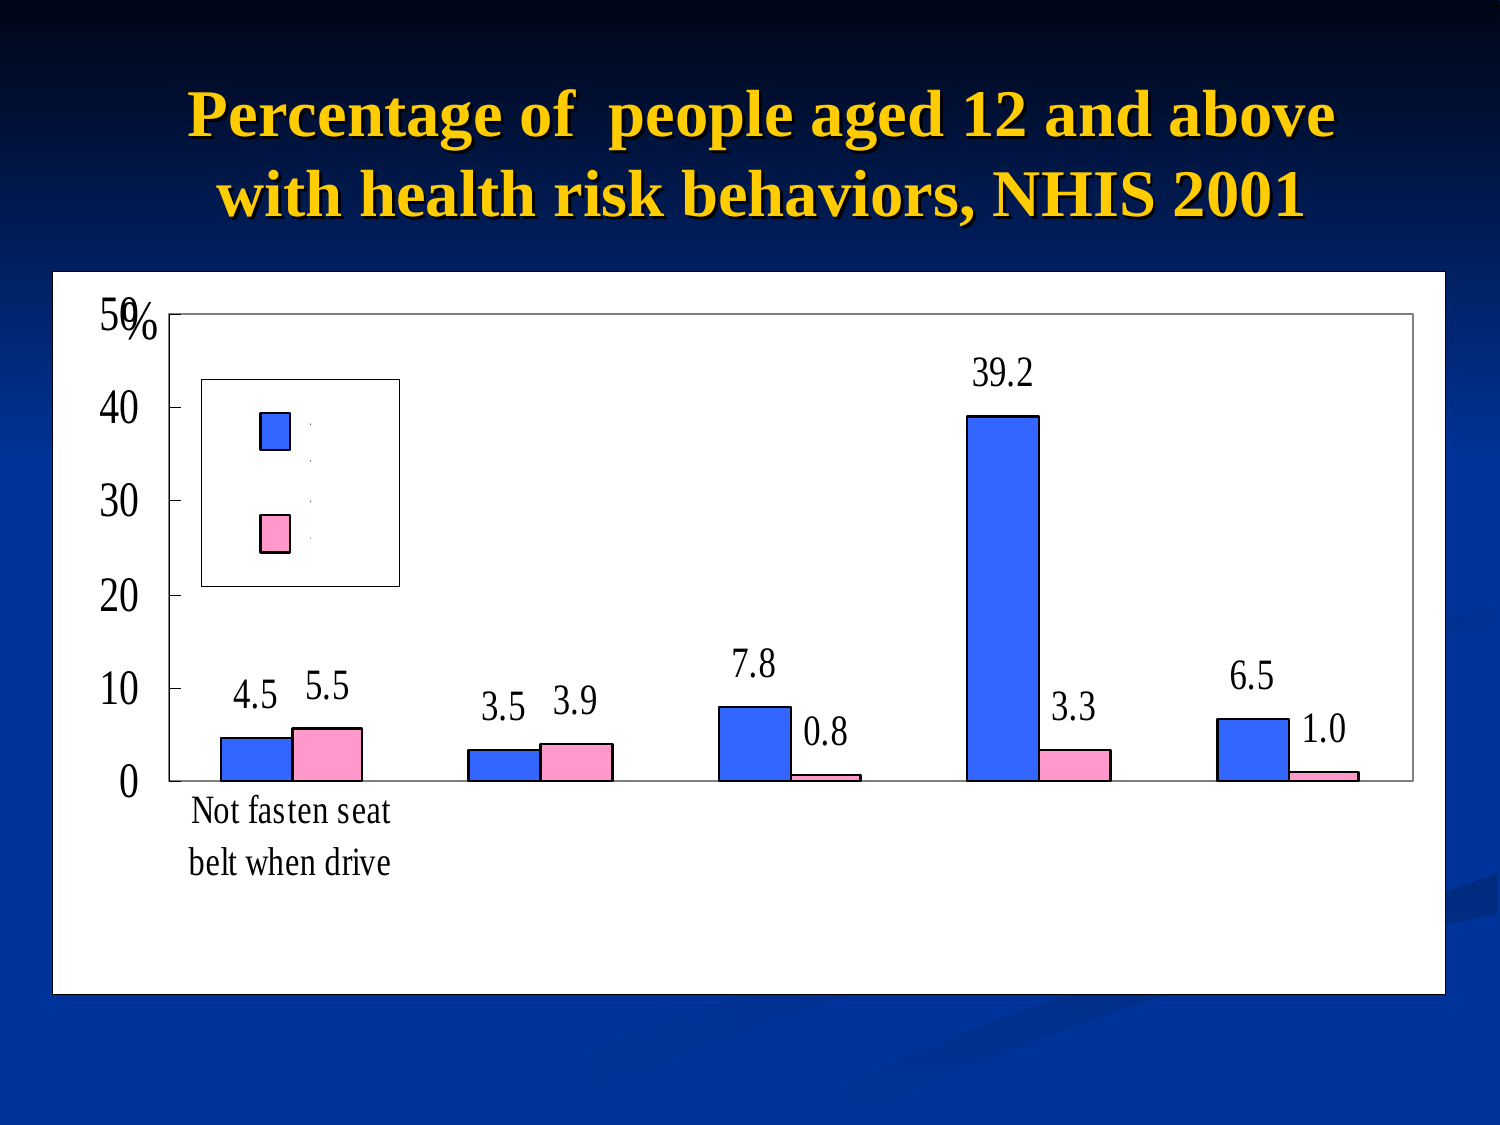

# Percentage of people aged 12 and above with health risk behaviors, NHIS 2001